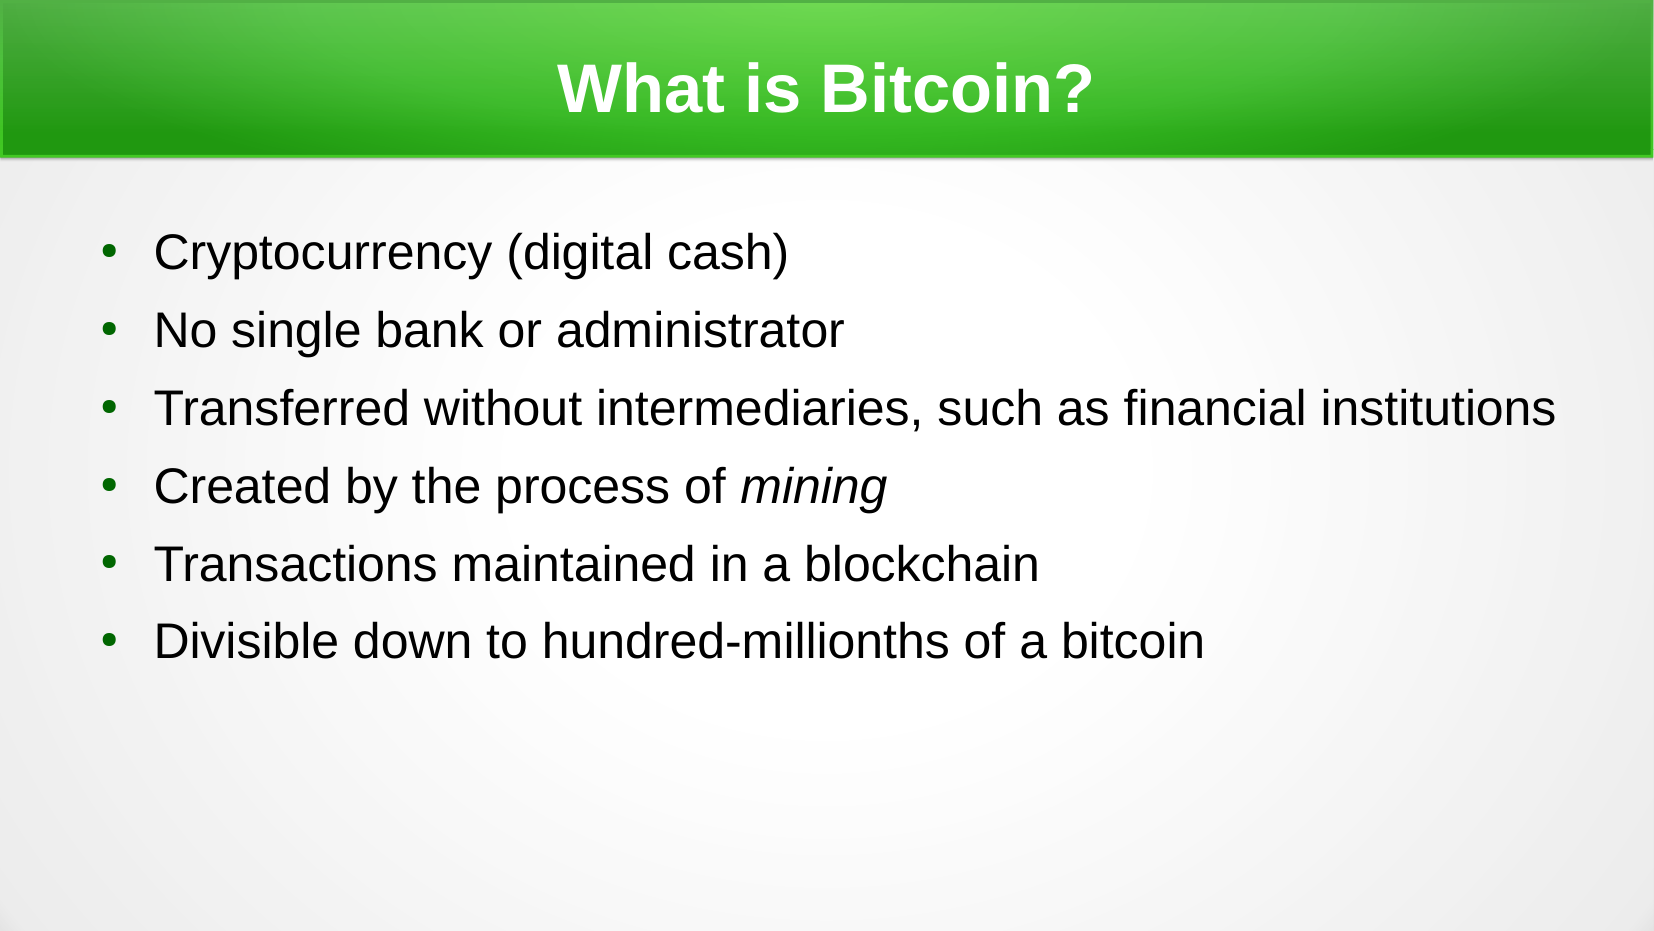

# What is Bitcoin?
Cryptocurrency (digital cash)
No single bank or administrator
Transferred without intermediaries, such as financial institutions
Created by the process of mining
Transactions maintained in a blockchain
Divisible down to hundred-millionths of a bitcoin